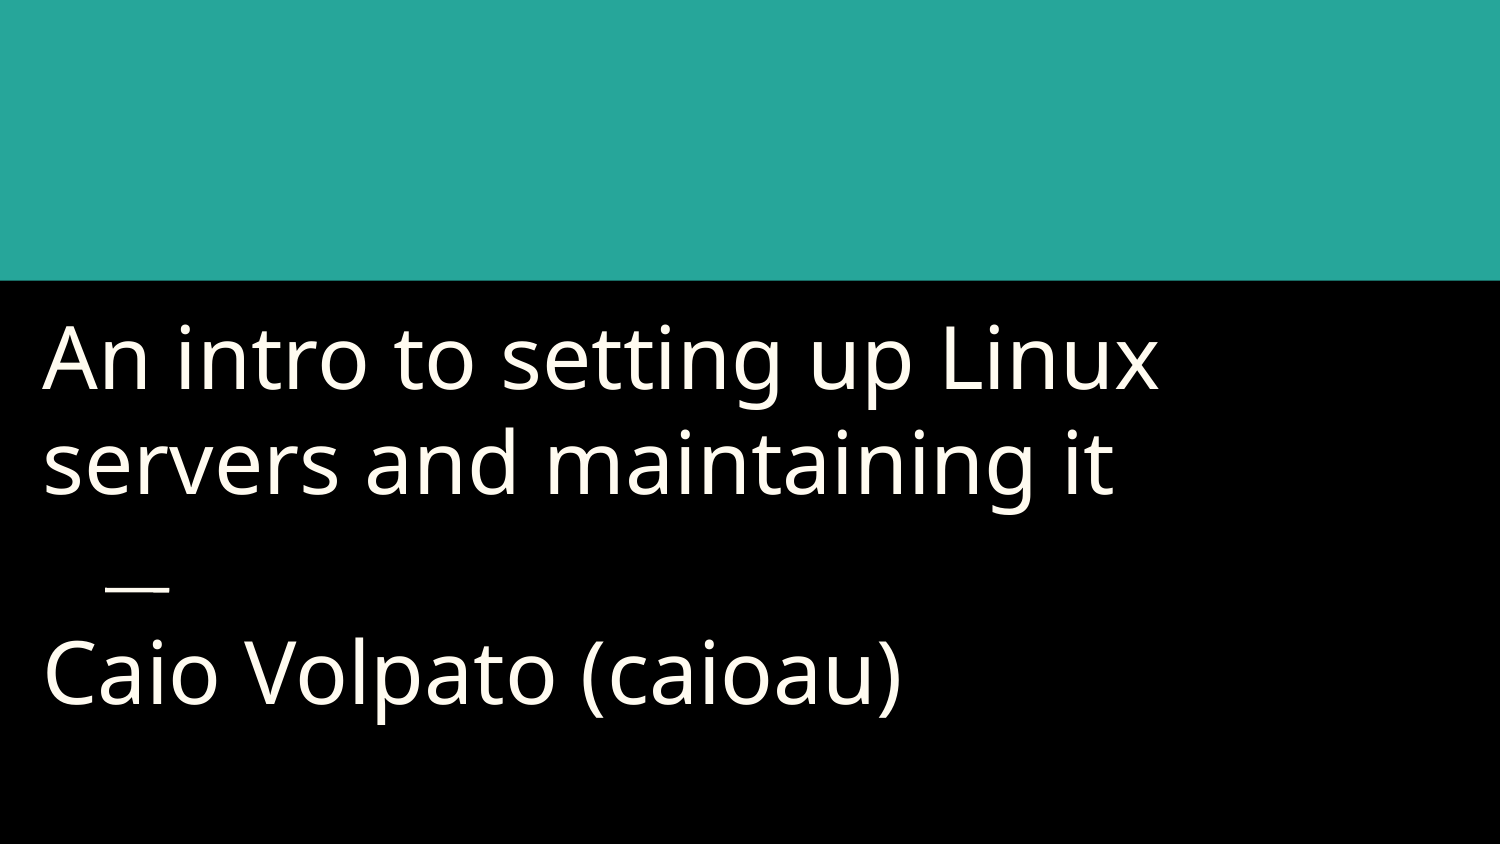

# An intro to setting up Linux servers and maintaining it Caio Volpato (caioau)